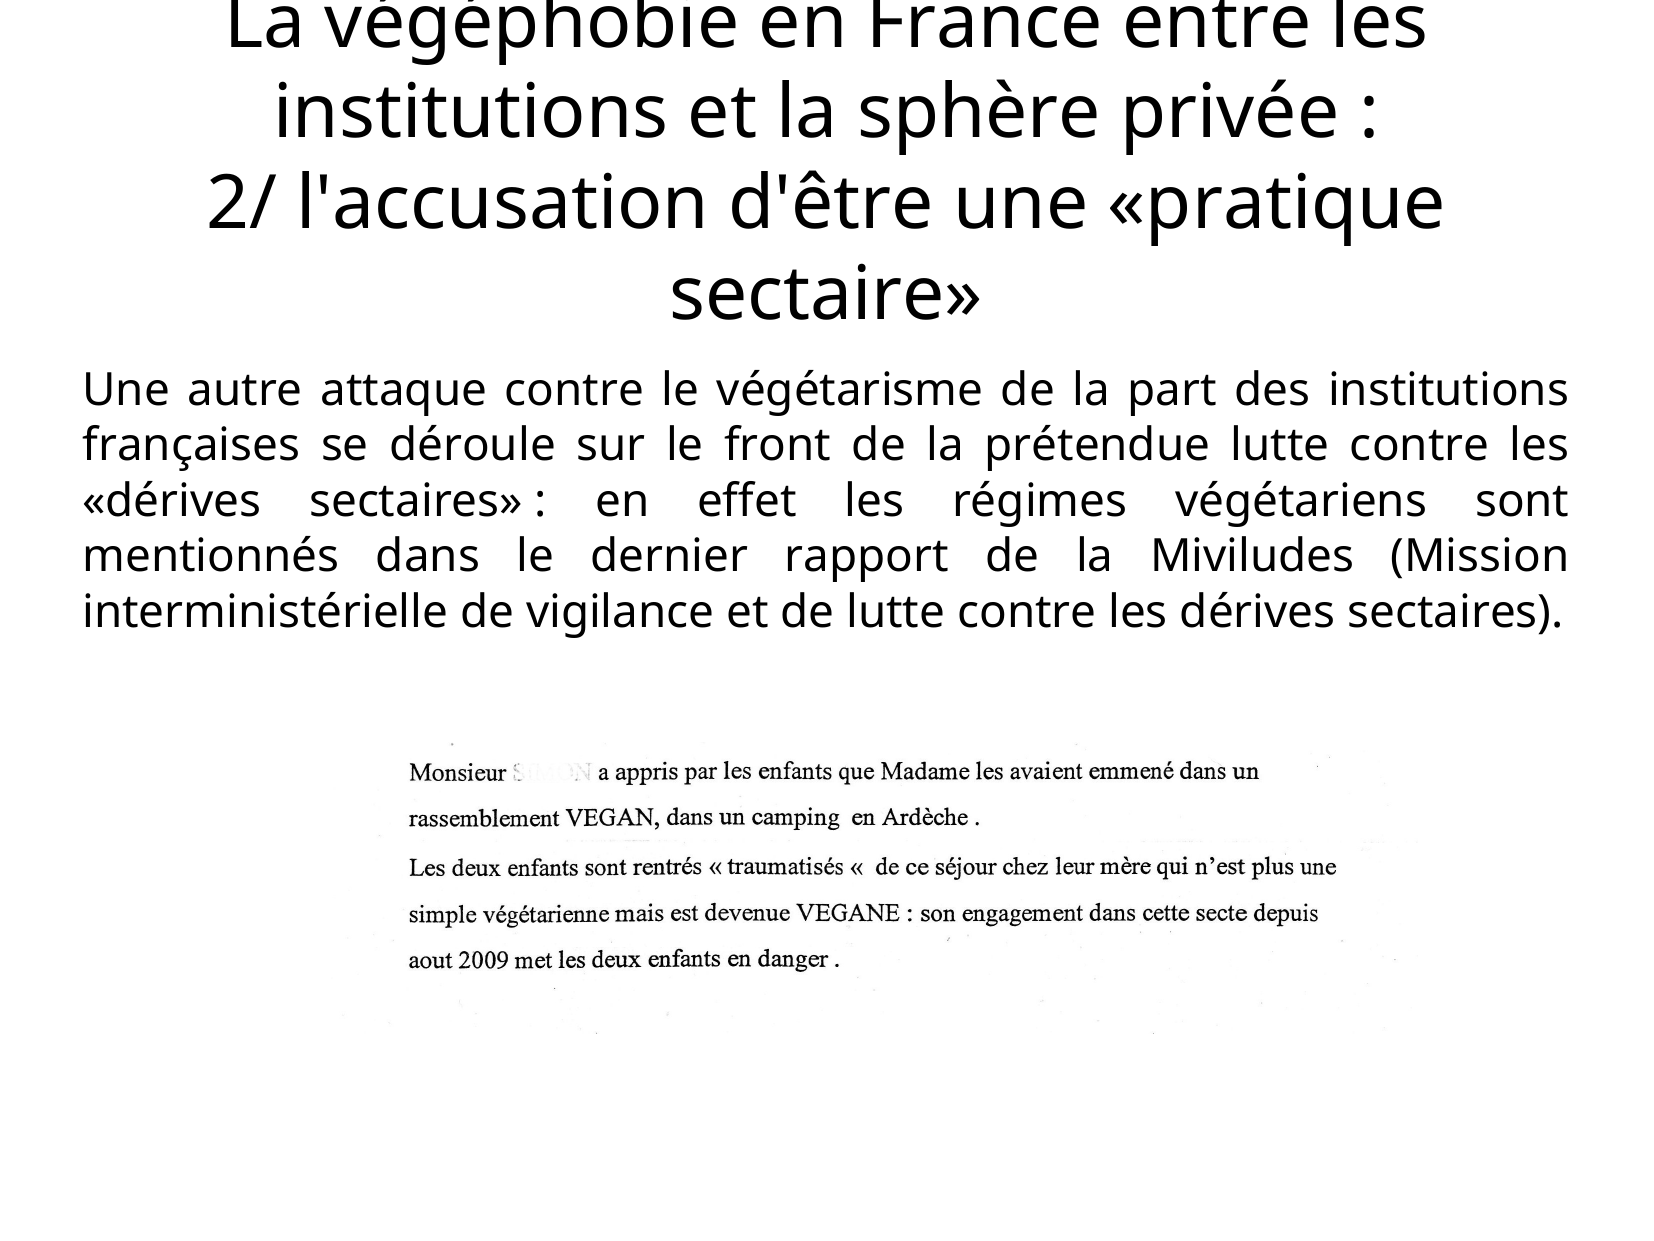

# La végéphobie en France entre les institutions et la sphère privée : 2/ l'accusation d'être une «pratique sectaire»
Une autre attaque contre le végétarisme de la part des institutions françaises se déroule sur le front de la prétendue lutte contre les «dérives sectaires» : en effet les régimes végétariens sont mentionnés dans le dernier rapport de la Miviludes (Mission interministérielle de vigilance et de lutte contre les dérives sectaires).